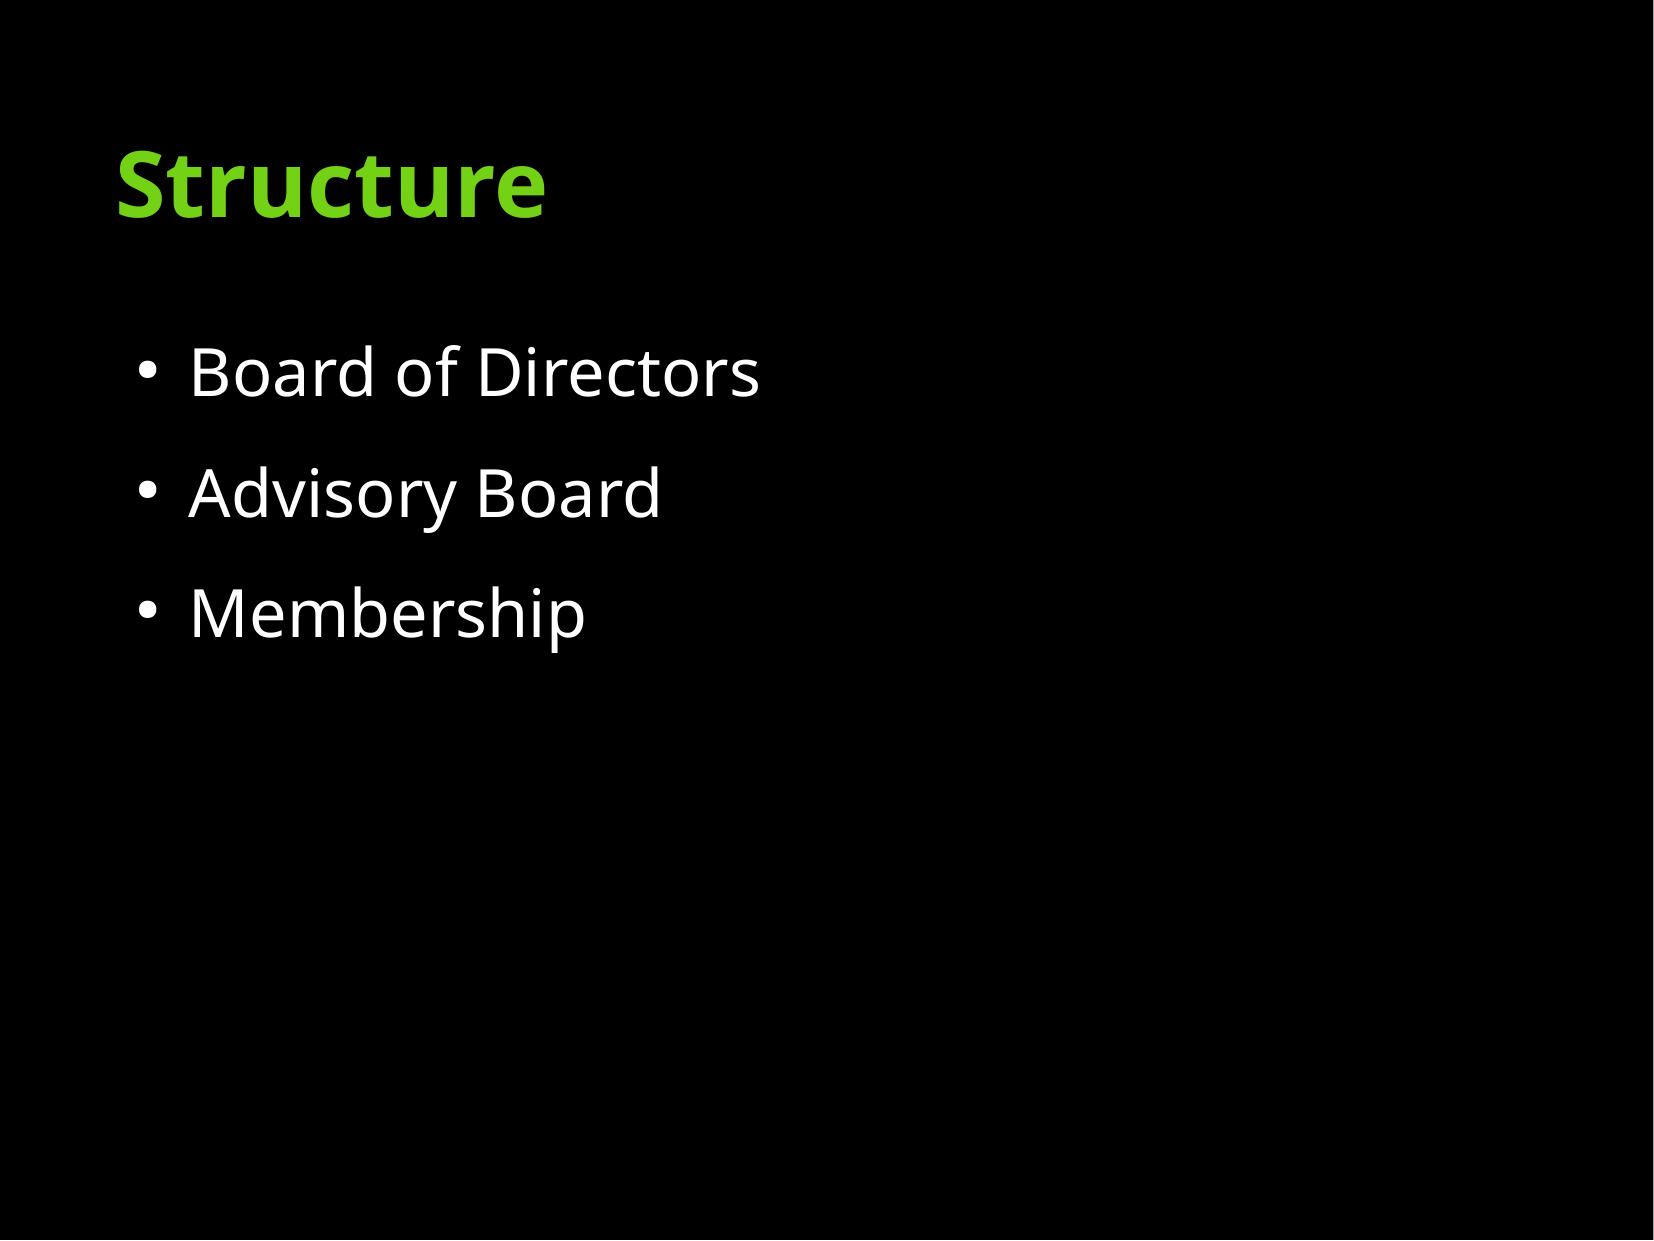

# Structure
Board of Directors
Advisory Board
Membership